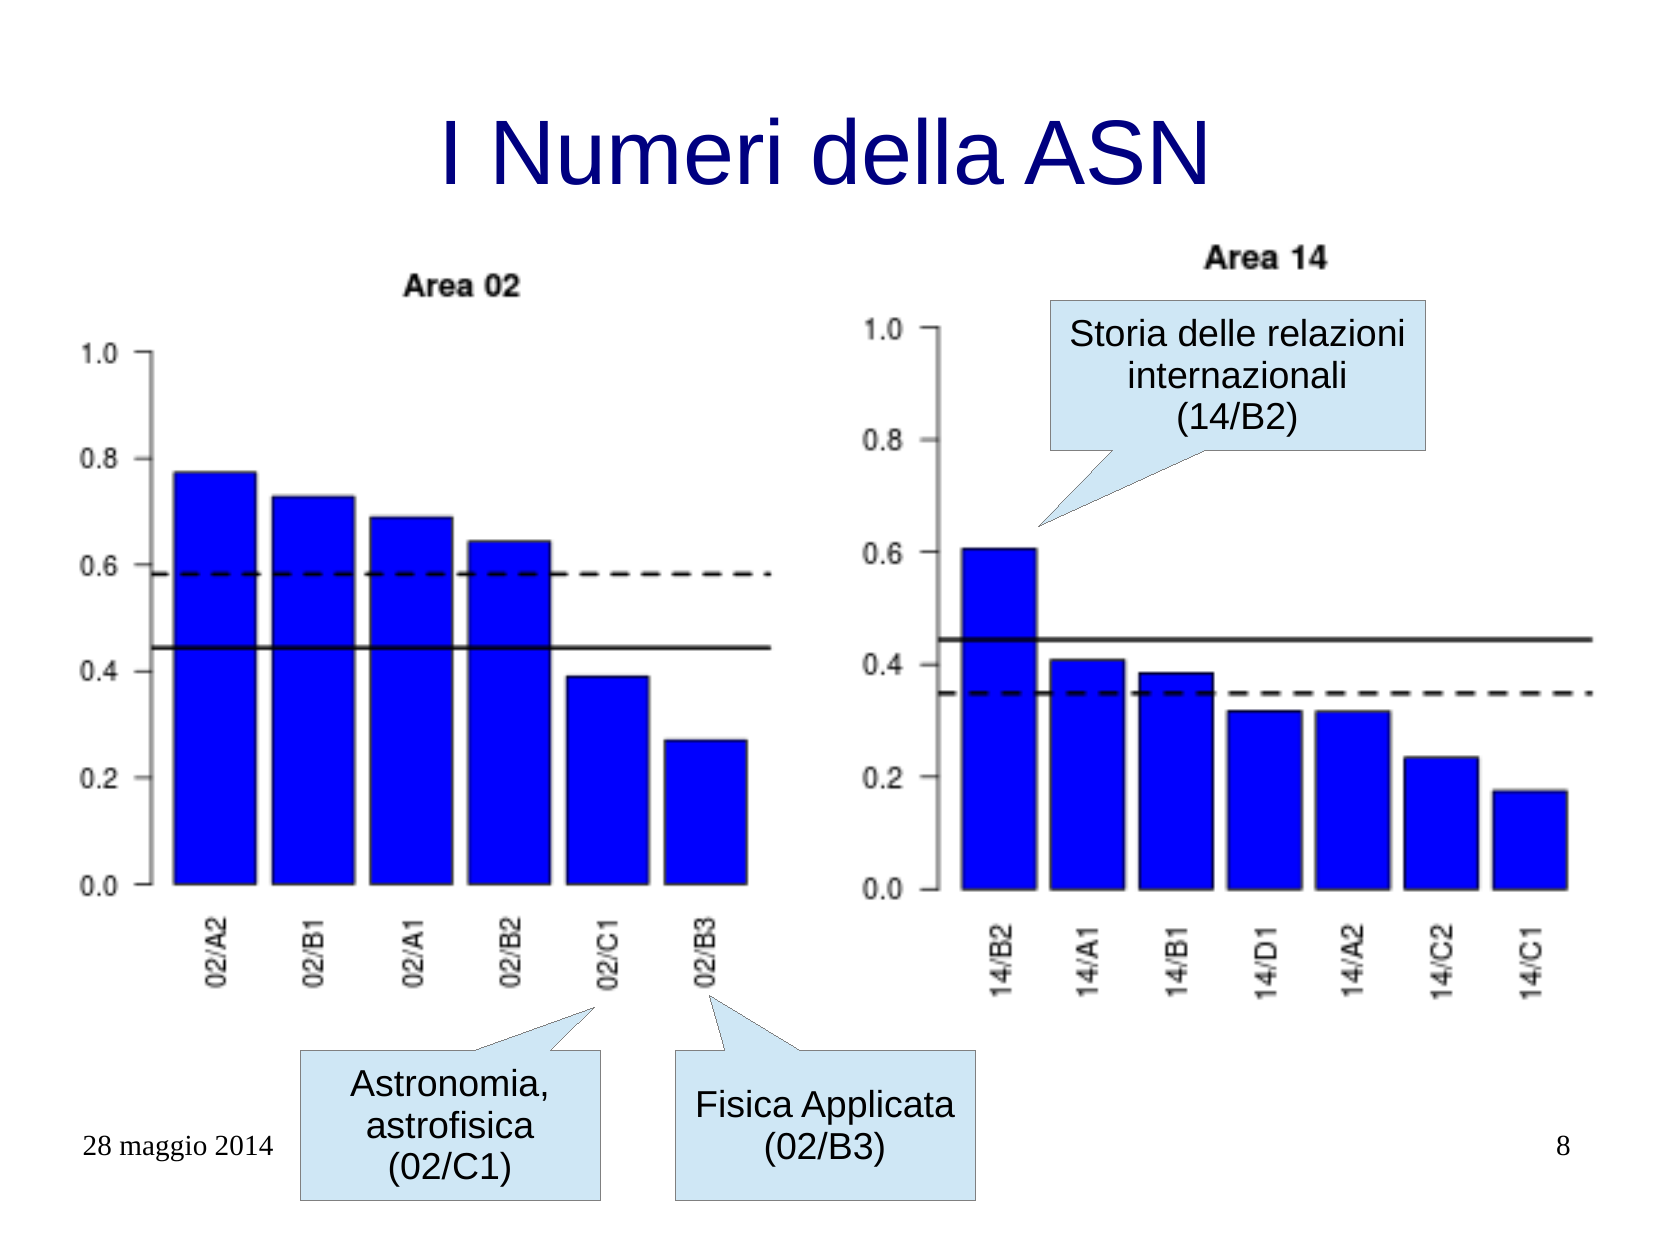

# I Numeri della ASN
Storia delle relazioni internazionali (14/B2)
Astronomia, astrofisica (02/C1)
Fisica Applicata (02/B3)
28 maggio 2014
Moreno Marzolla
8